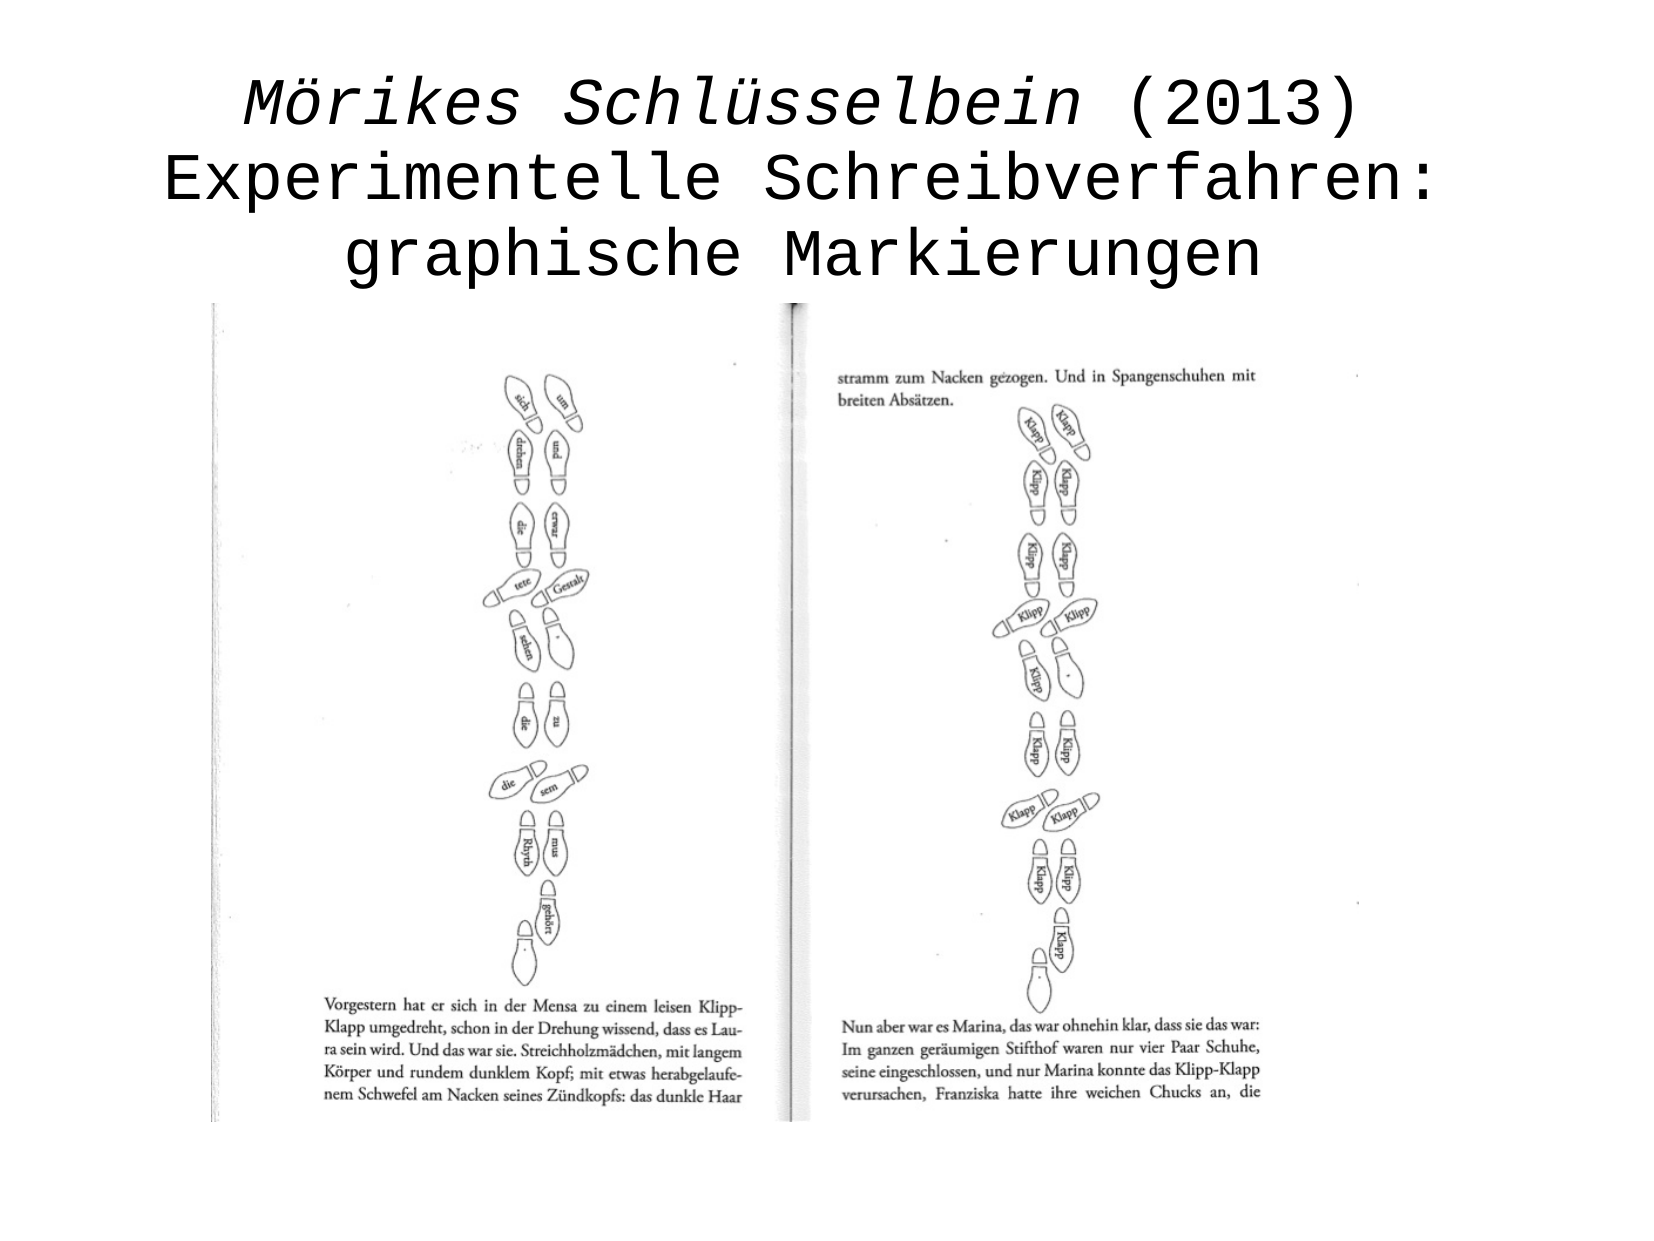

# Mörikes Schlüsselbein (2013) Experimentelle Schreibverfahren: graphische Markierungen